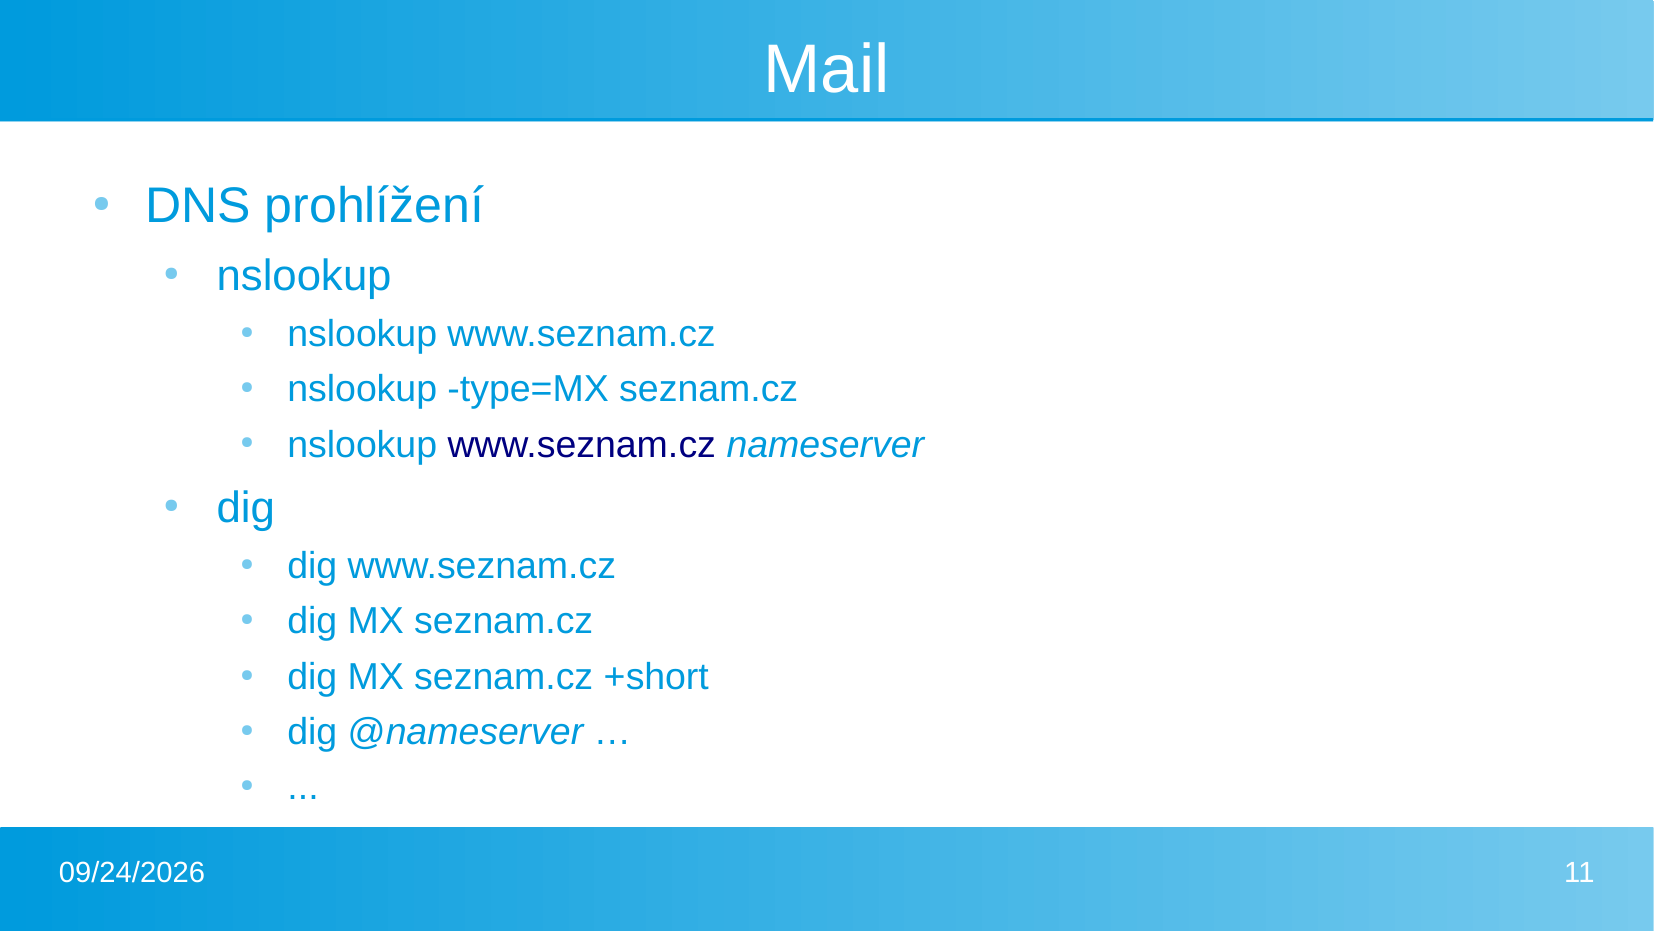

# Mail
DNS prohlížení
nslookup
nslookup www.seznam.cz
nslookup -type=MX seznam.cz
nslookup www.seznam.cz nameserver
dig
dig www.seznam.cz
dig MX seznam.cz
dig MX seznam.cz +short
dig @nameserver …
...
11